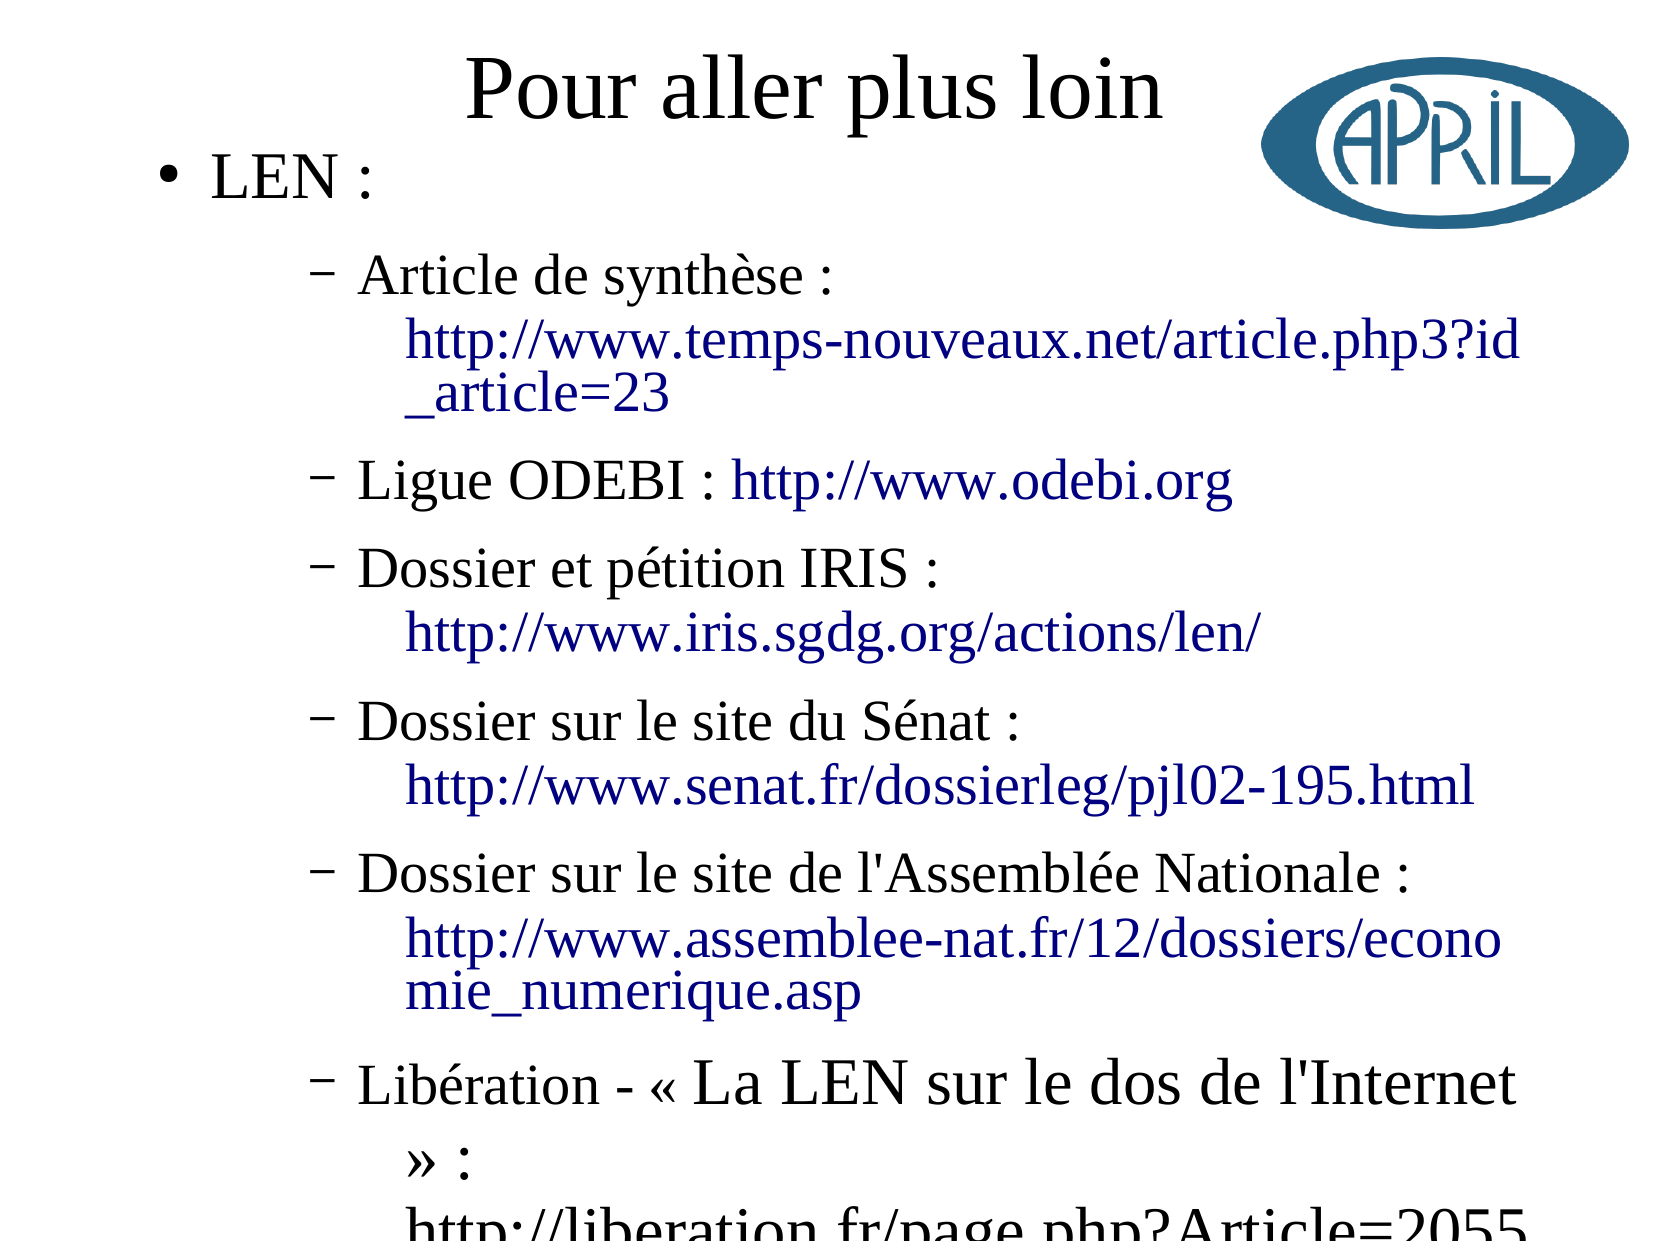

# Pour aller plus loin
LEN :
Article de synthèse :http://www.temps-nouveaux.net/article.php3?id_article=23
Ligue ODEBI : http://www.odebi.org
Dossier et pétition IRIS : http://www.iris.sgdg.org/actions/len/
Dossier sur le site du Sénat : http://www.senat.fr/dossierleg/pjl02-195.html
Dossier sur le site de l'Assemblée Nationale : http://www.assemblee-nat.fr/12/dossiers/economie_numerique.asp
Libération - « La LEN sur le dos de l'Internet » : http://liberation.fr/page.php?Article=205543